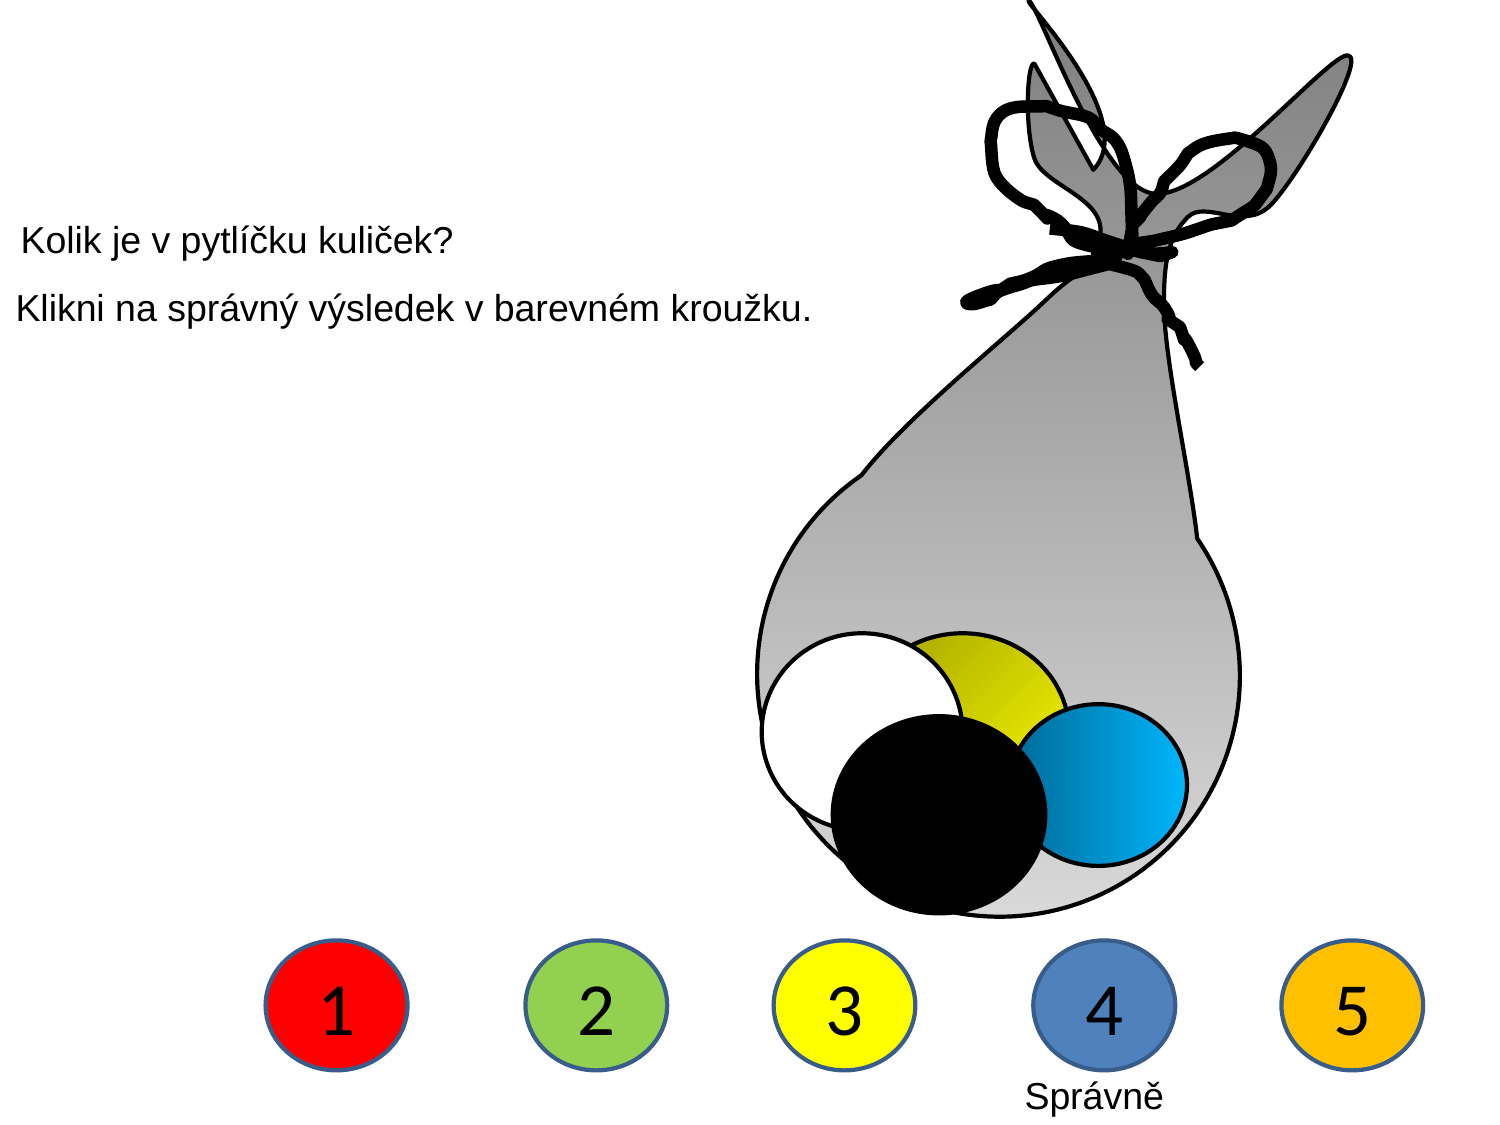

Kolik je v pytlíčku kuliček?
Klikni na správný výsledek v barevném kroužku.
1
2
3
4
5
Správně